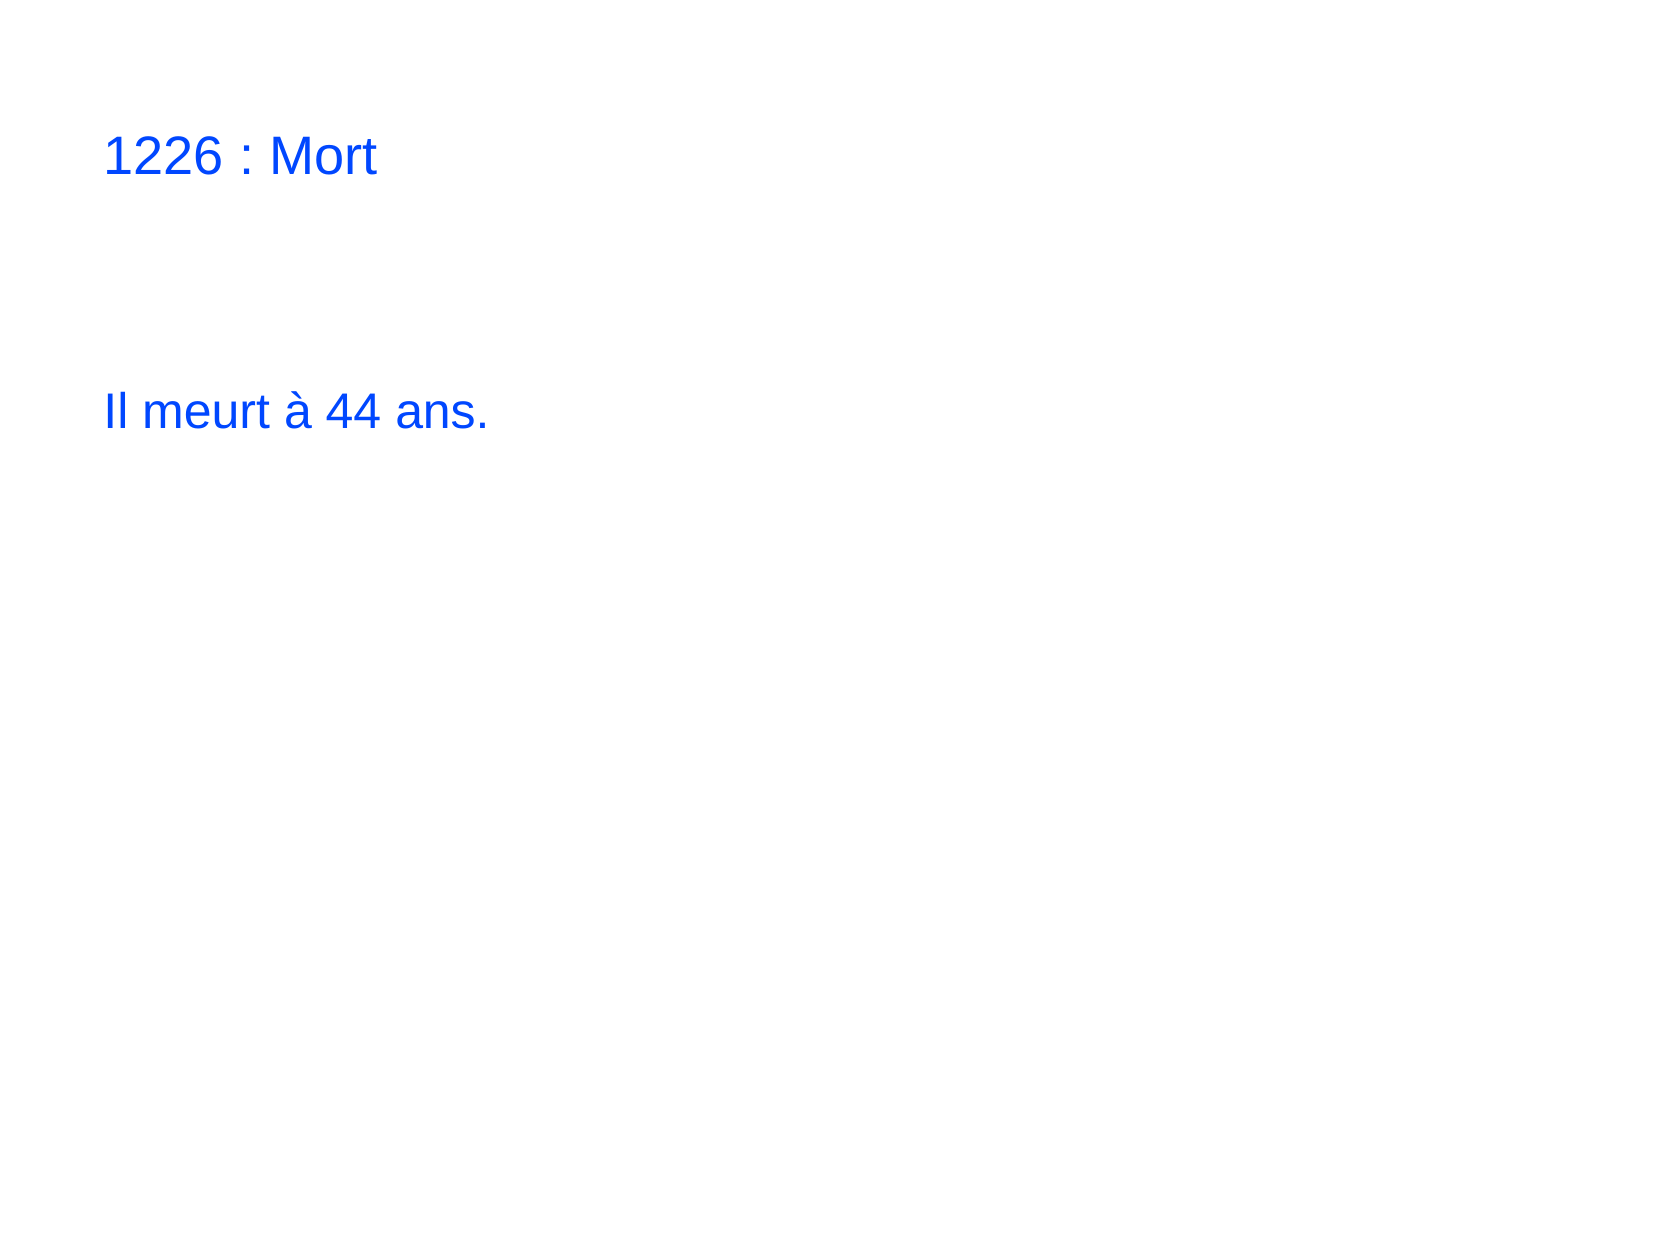

1226 : Mort
Il meurt à 44 ans.